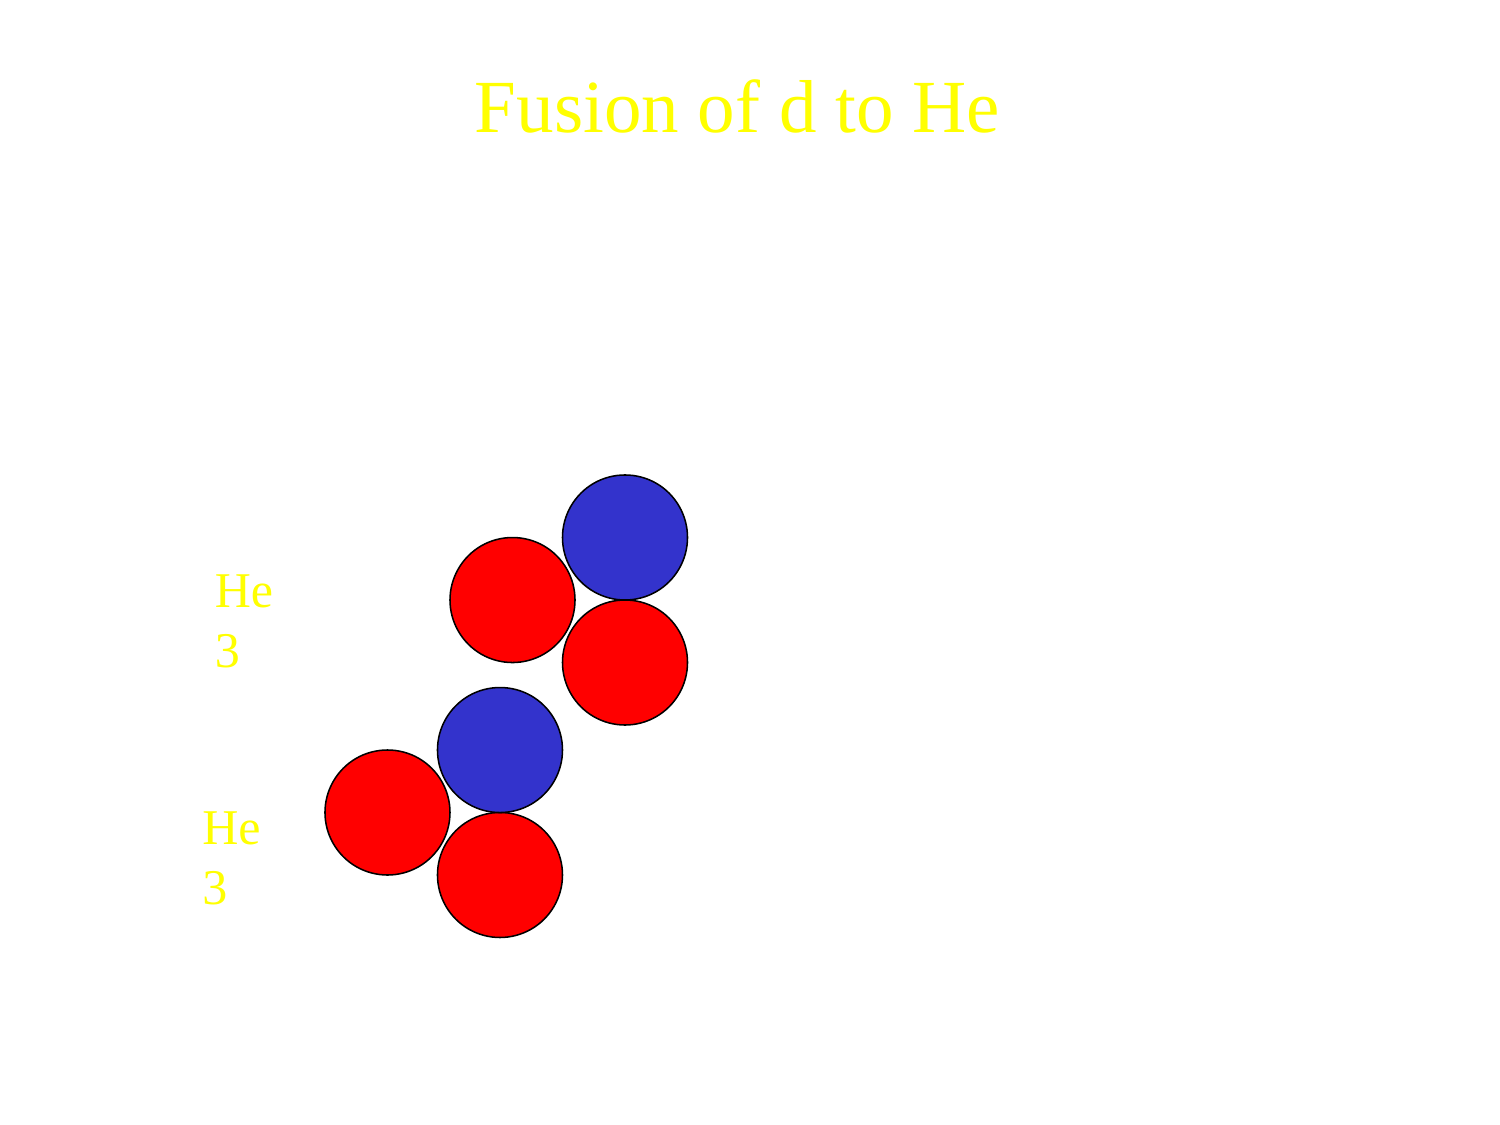

Fusion of d to He
He3
He3